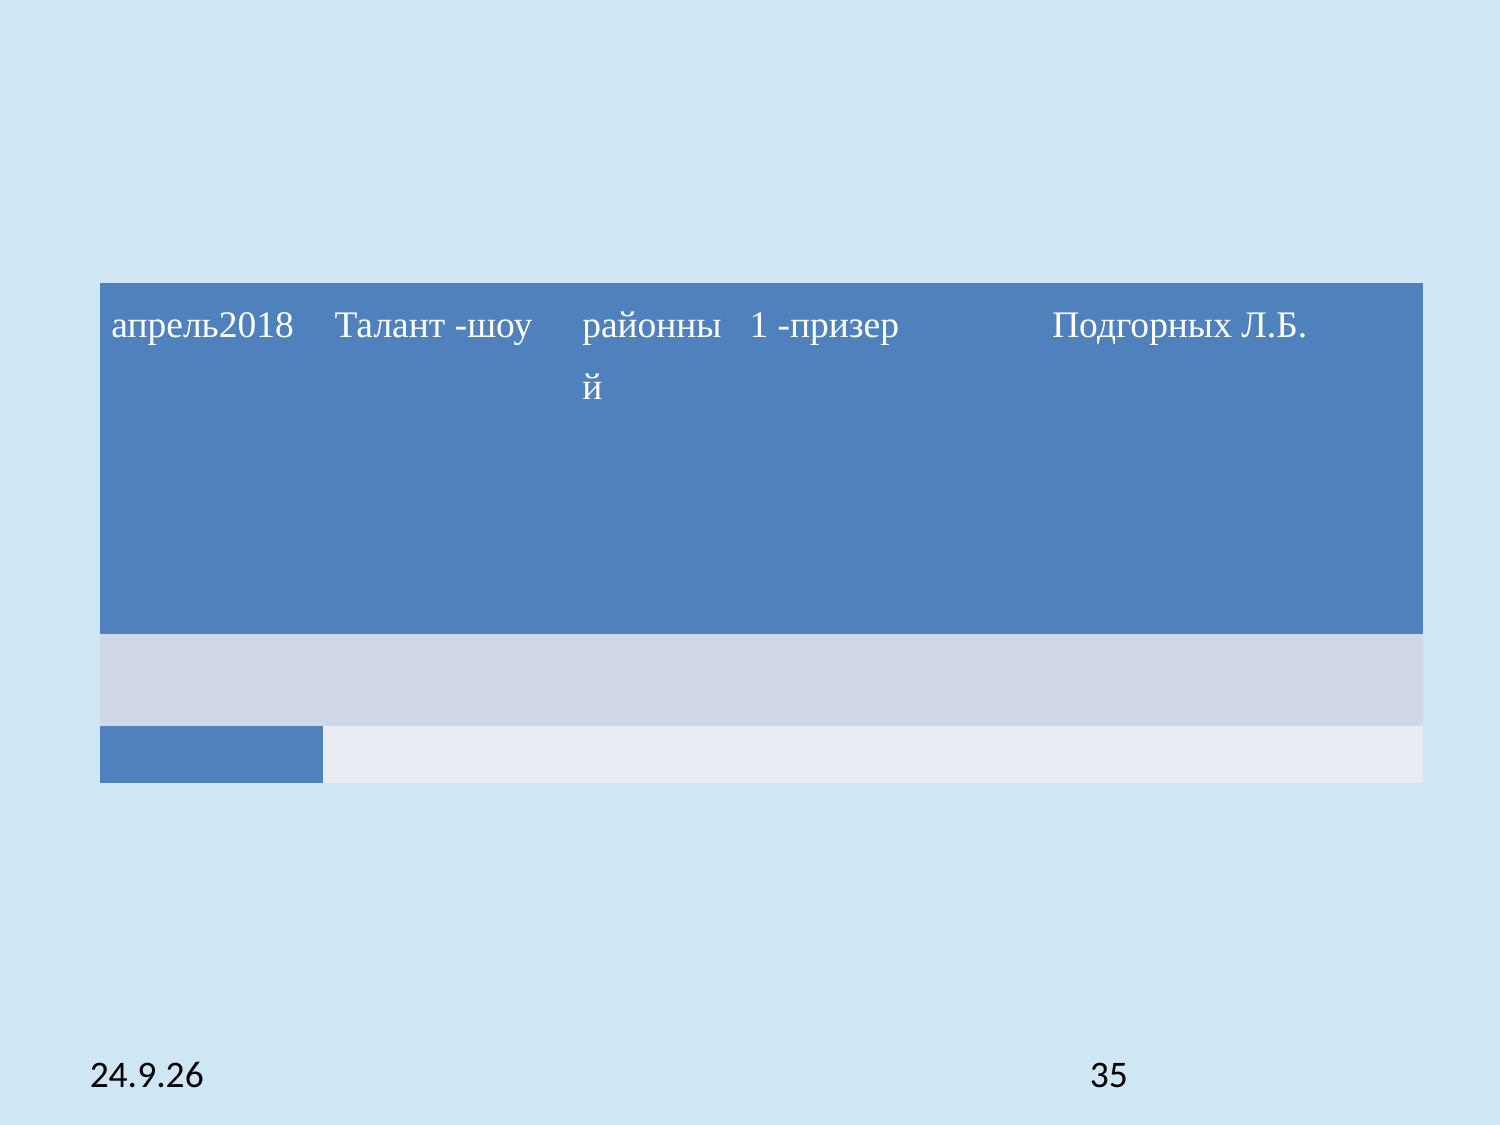

#
| апрель2018 | Талант -шоу | районный | 1 -призер | Подгорных Л.Б. |
| --- | --- | --- | --- | --- |
| | | | | |
| | | | | |